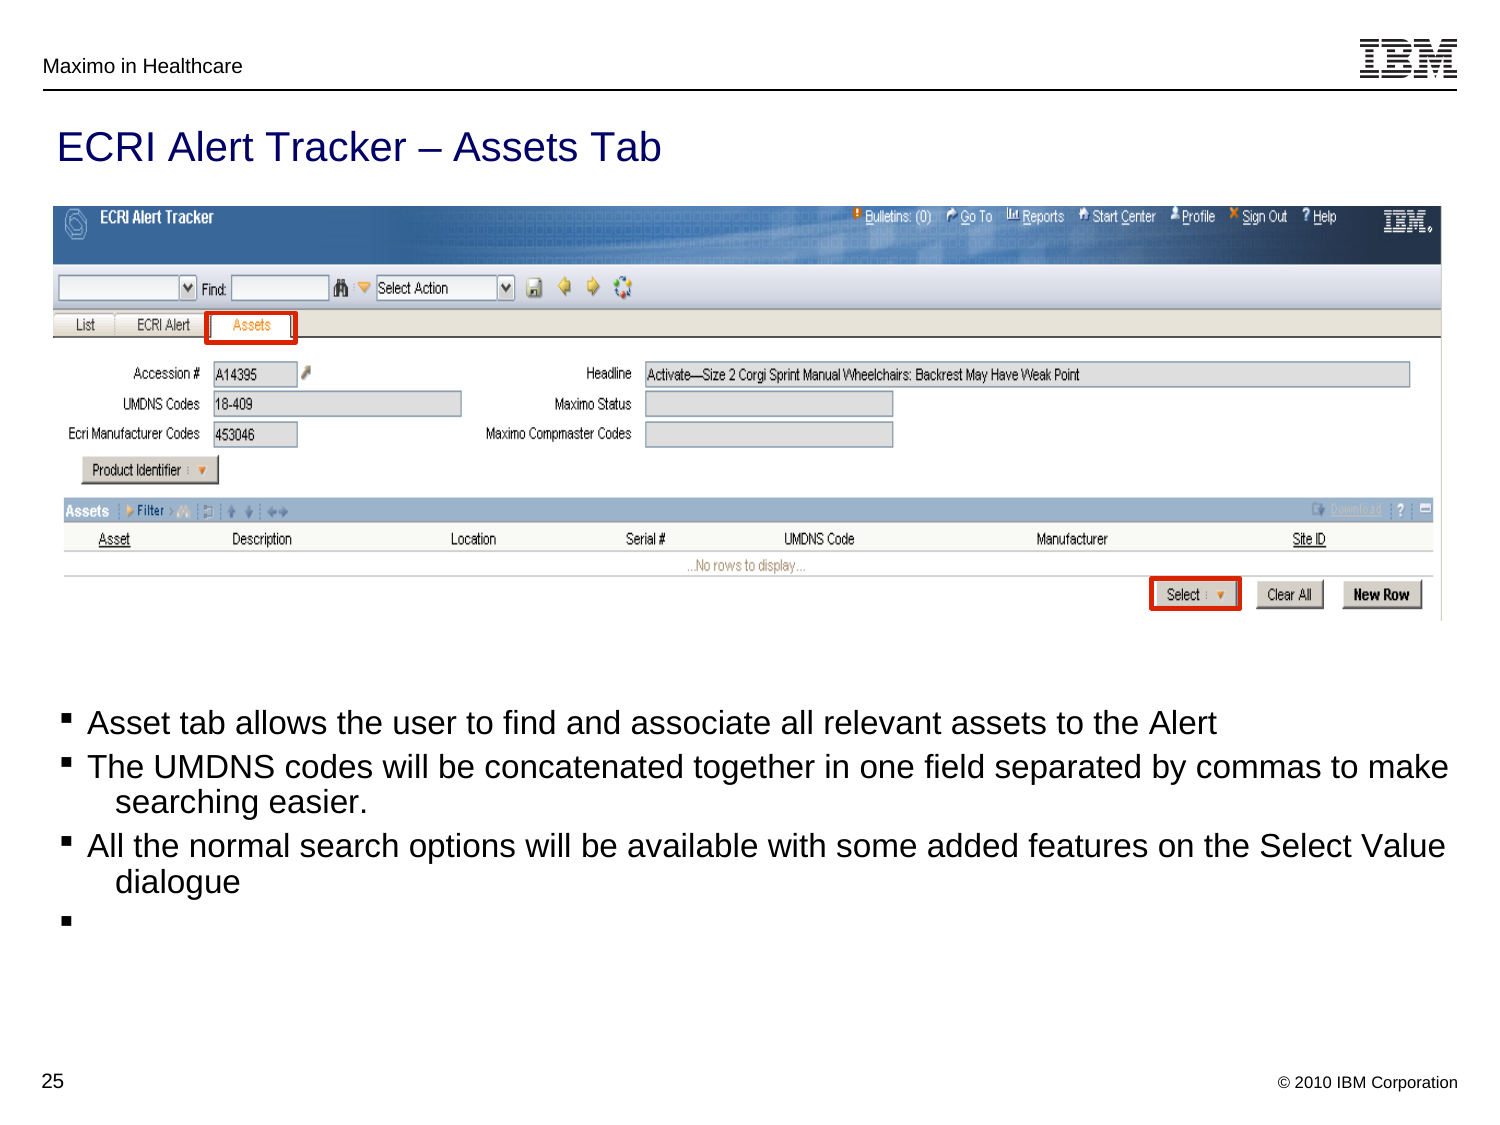

# ECRI Alert Tracker – Assets Tab
Asset tab allows the user to find and associate all relevant assets to the Alert
The UMDNS codes will be concatenated together in one field separated by commas to make searching easier.
All the normal search options will be available with some added features on the Select Value dialogue